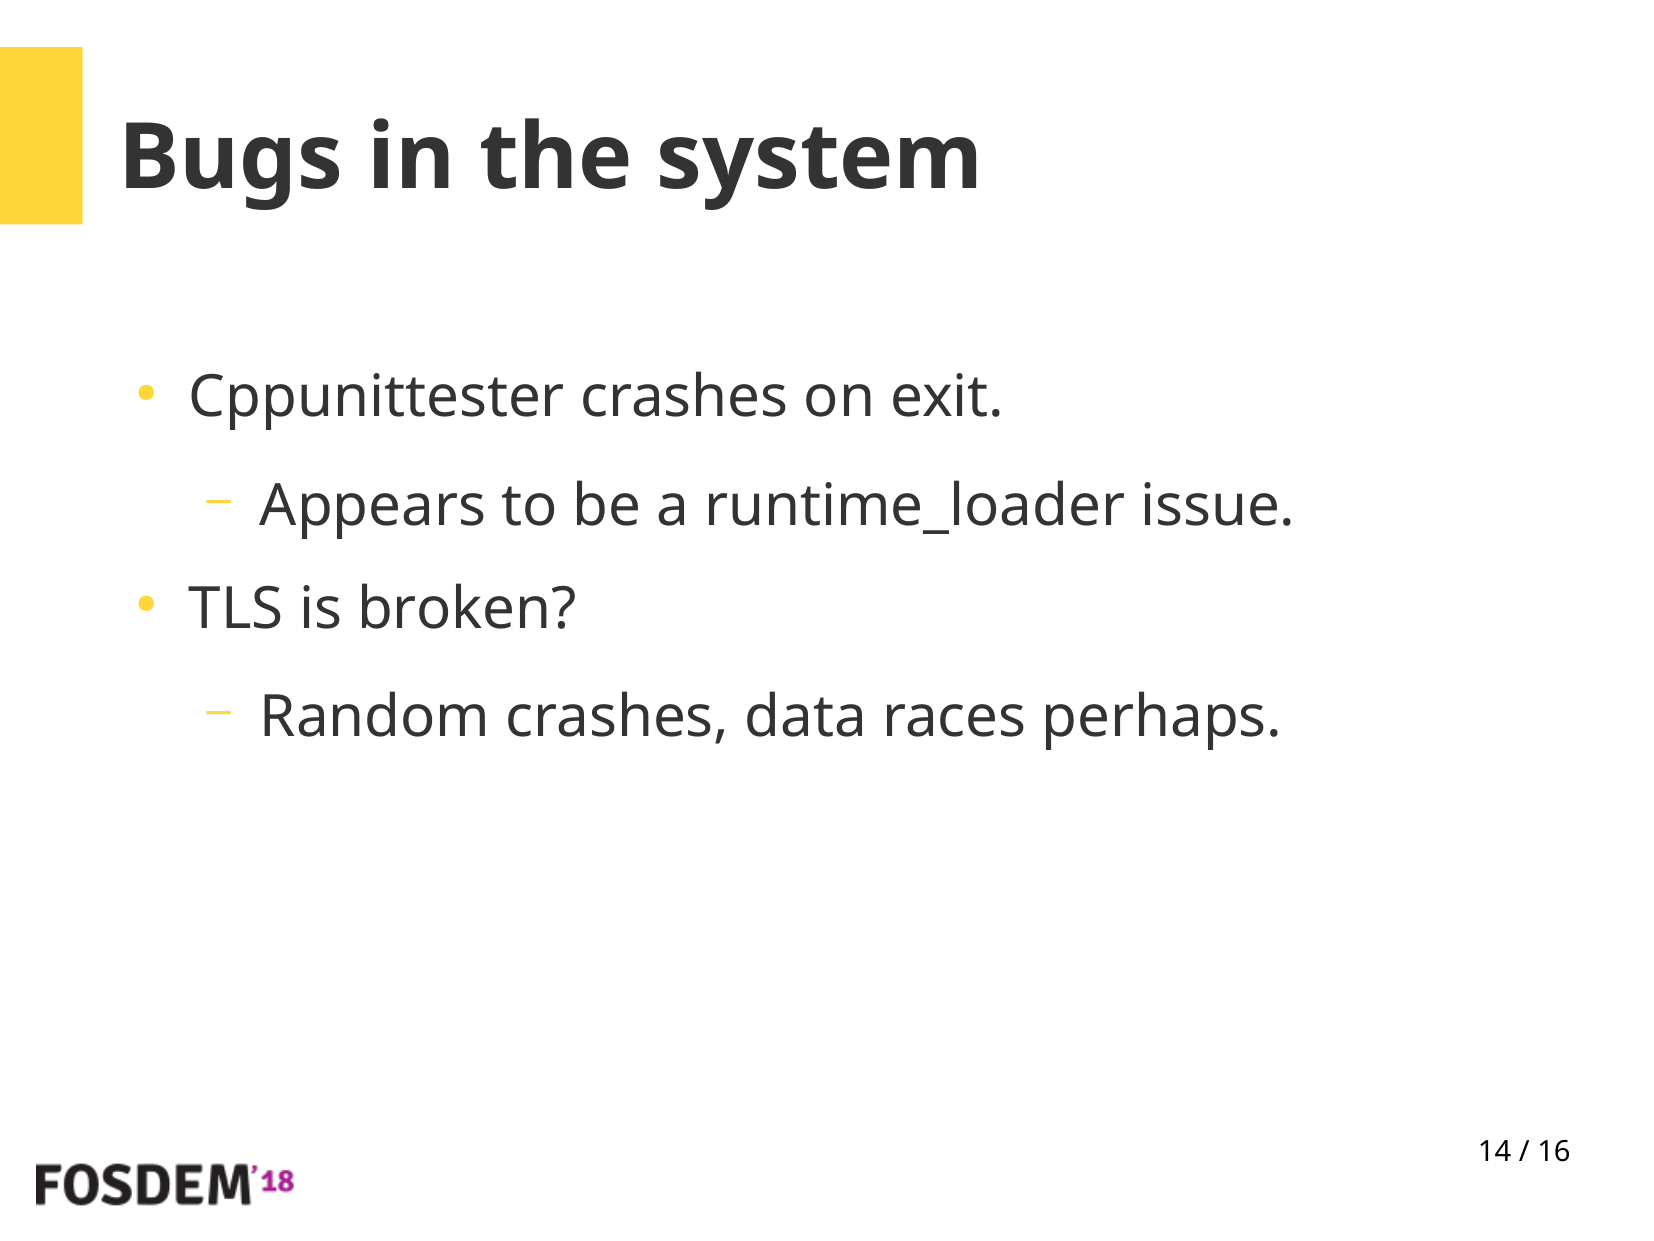

# Bugs in the system
Cppunittester crashes on exit.
Appears to be a runtime_loader issue.
TLS is broken?
Random crashes, data races perhaps.
14